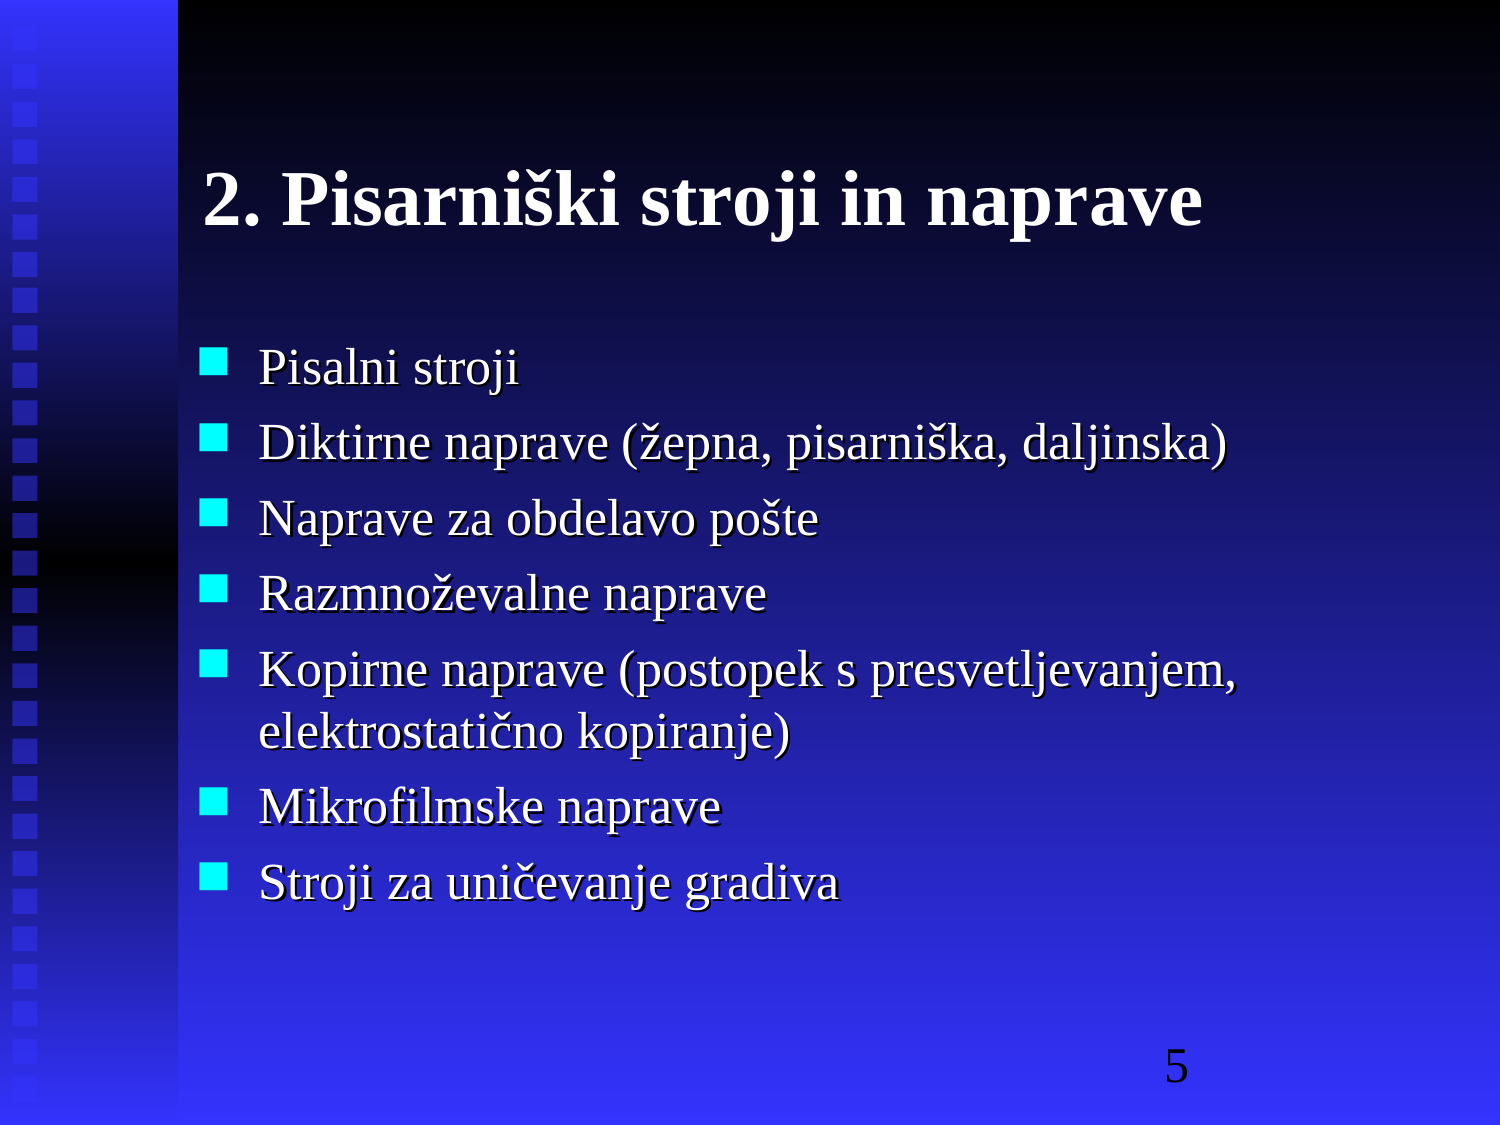

# 2. Pisarniški stroji in naprave
Pisalni stroji
Diktirne naprave (žepna, pisarniška, daljinska)
Naprave za obdelavo pošte
Razmnoževalne naprave
Kopirne naprave (postopek s presvetljevanjem, elektrostatično kopiranje)
Mikrofilmske naprave
Stroji za uničevanje gradiva
5